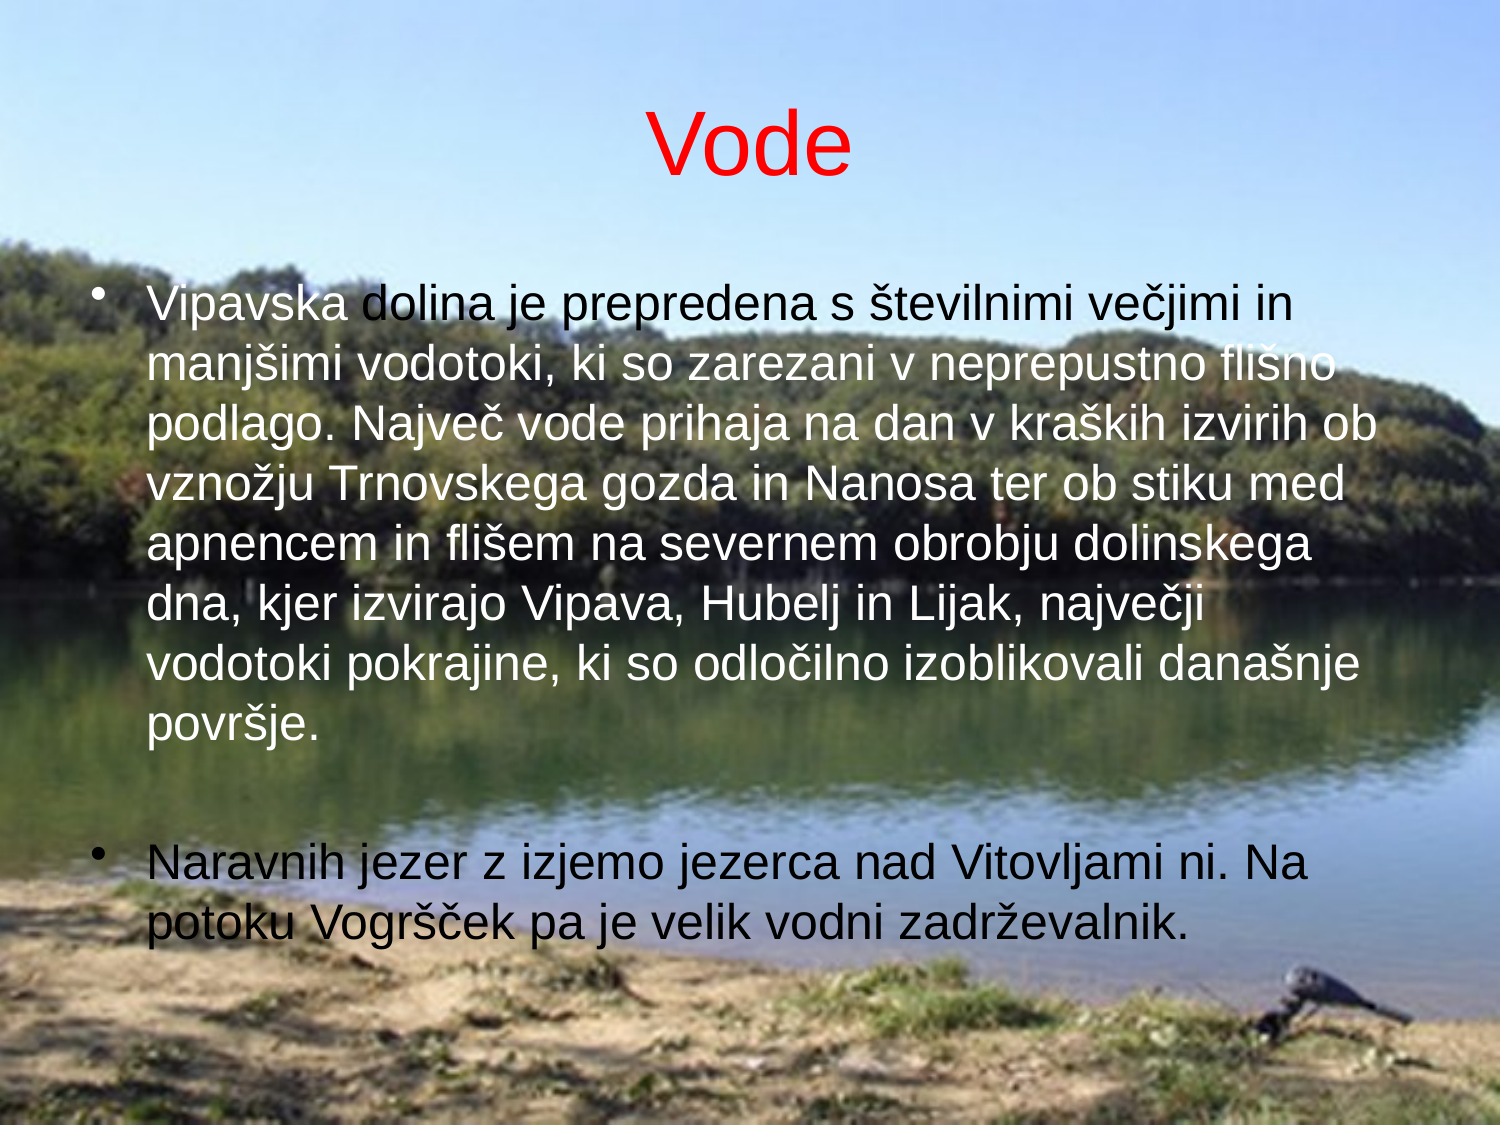

# Vode
Vipavska dolina je prepredena s številnimi večjimi in manjšimi vodotoki, ki so zarezani v neprepustno flišno podlago. Največ vode prihaja na dan v kraških izvirih ob vznožju Trnovskega gozda in Nanosa ter ob stiku med apnencem in flišem na severnem obrobju dolinskega dna, kjer izvirajo Vipava, Hubelj in Lijak, največji vodotoki pokrajine, ki so odločilno izoblikovali današnje površje.
Naravnih jezer z izjemo jezerca nad Vitovljami ni. Na potoku Vogršček pa je velik vodni zadrževalnik.